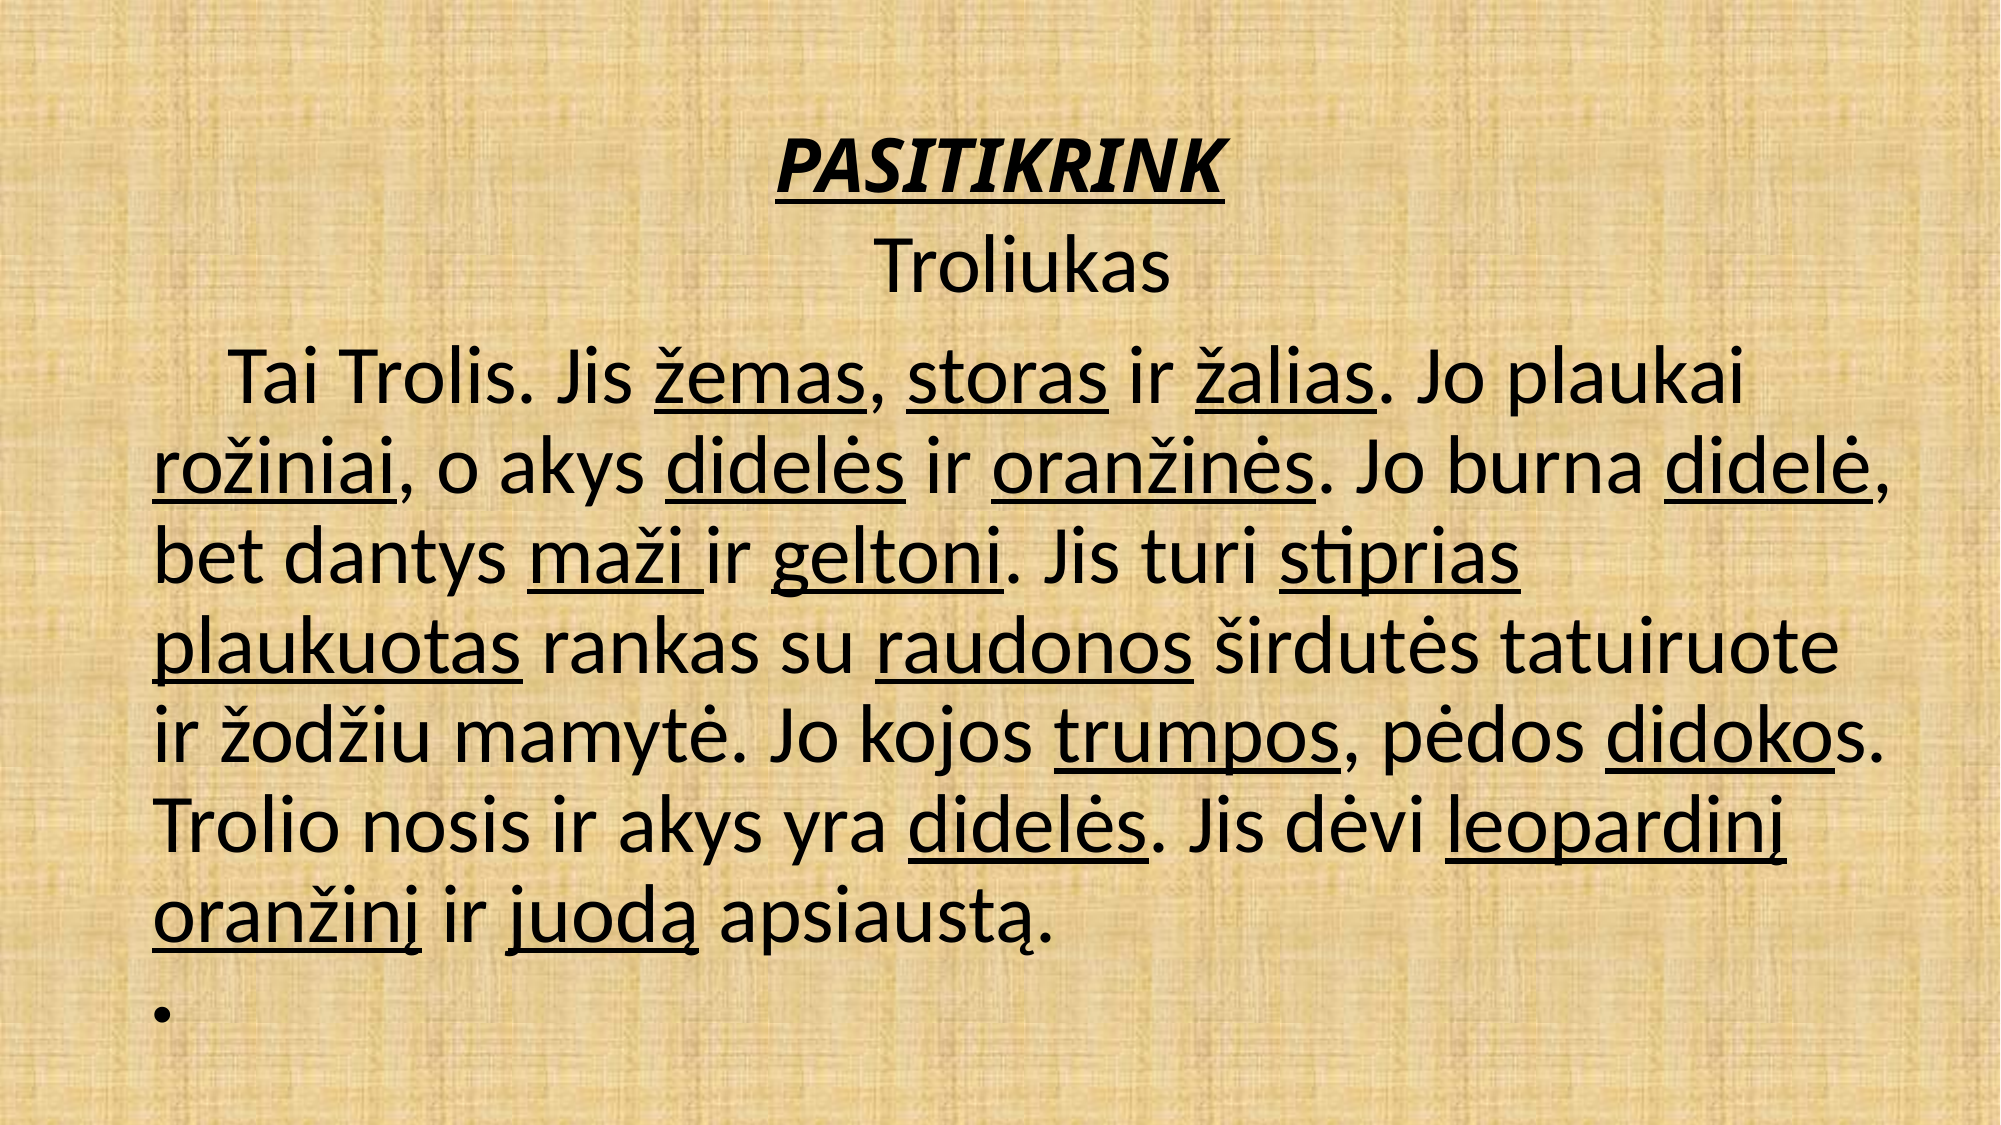

# PASITIKRINK
Troliukas
	Tai Trolis. Jis žemas, storas ir žalias. Jo plaukai rožiniai, o akys didelės ir oranžinės. Jo burna didelė, bet dantys maži ir geltoni. Jis turi stiprias plaukuotas rankas su raudonos širdutės tatuiruote ir žodžiu mamytė. Jo kojos trumpos, pėdos didokos. Trolio nosis ir akys yra didelės. Jis dėvi leopardinį oranžinį ir juodą apsiaustą.